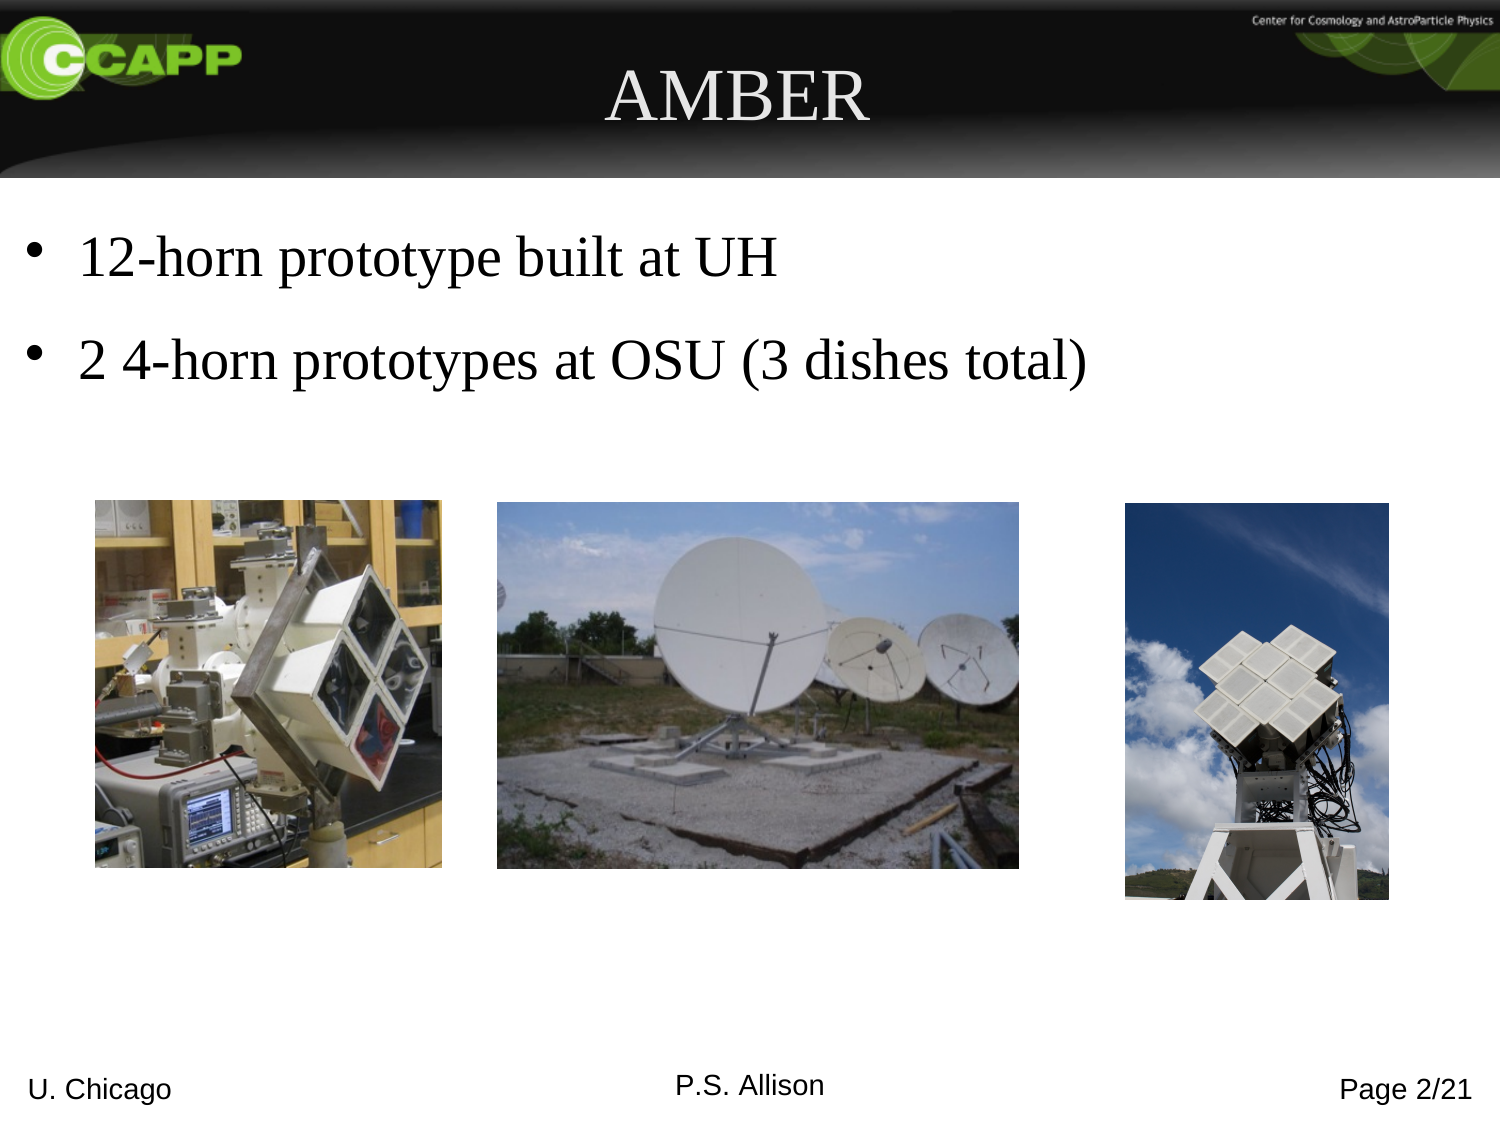

# AMBER
12-horn prototype built at UH
2 4-horn prototypes at OSU (3 dishes total)